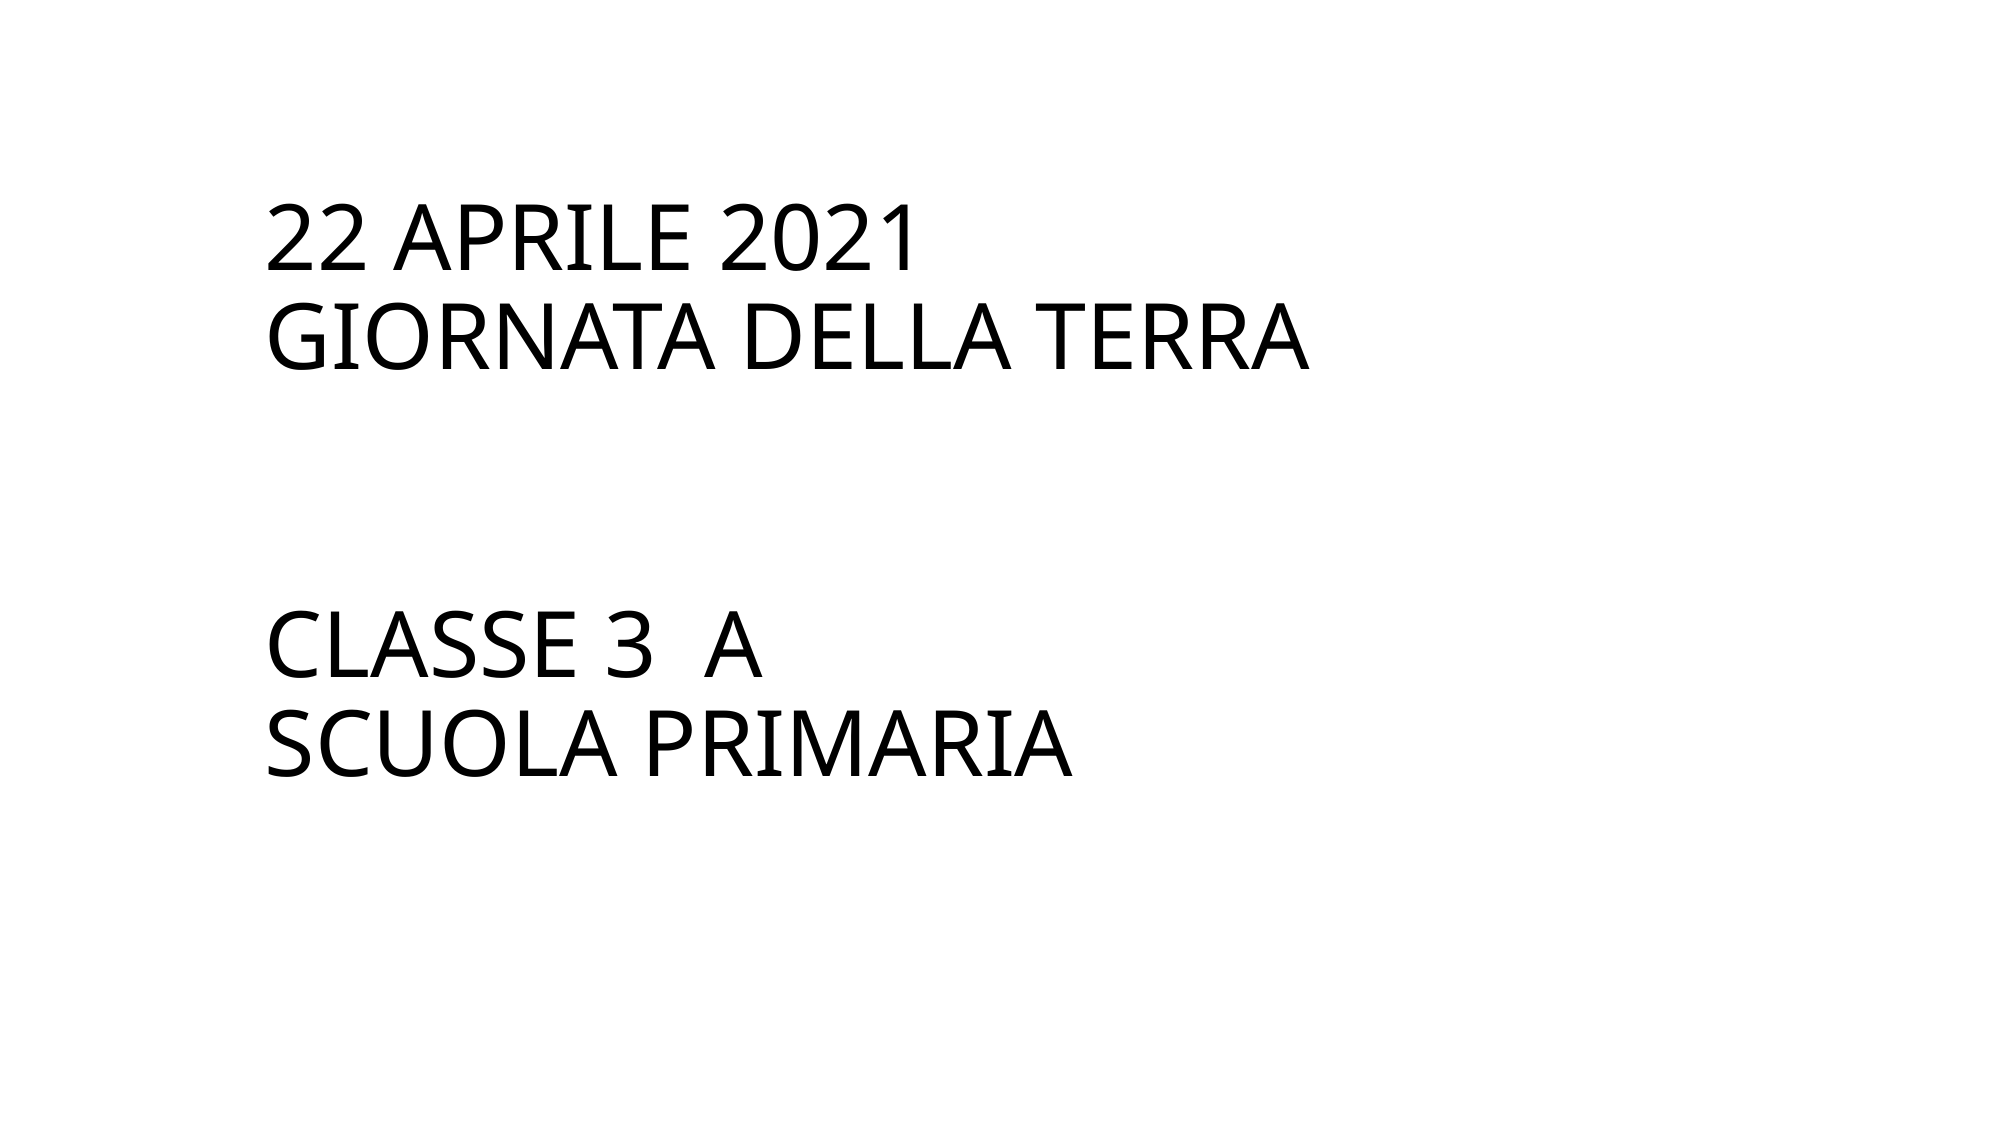

# 22 APRILE 2021 GIORNATA DELLA TERRA
CLASSE 3 A
SCUOLA PRIMARIA